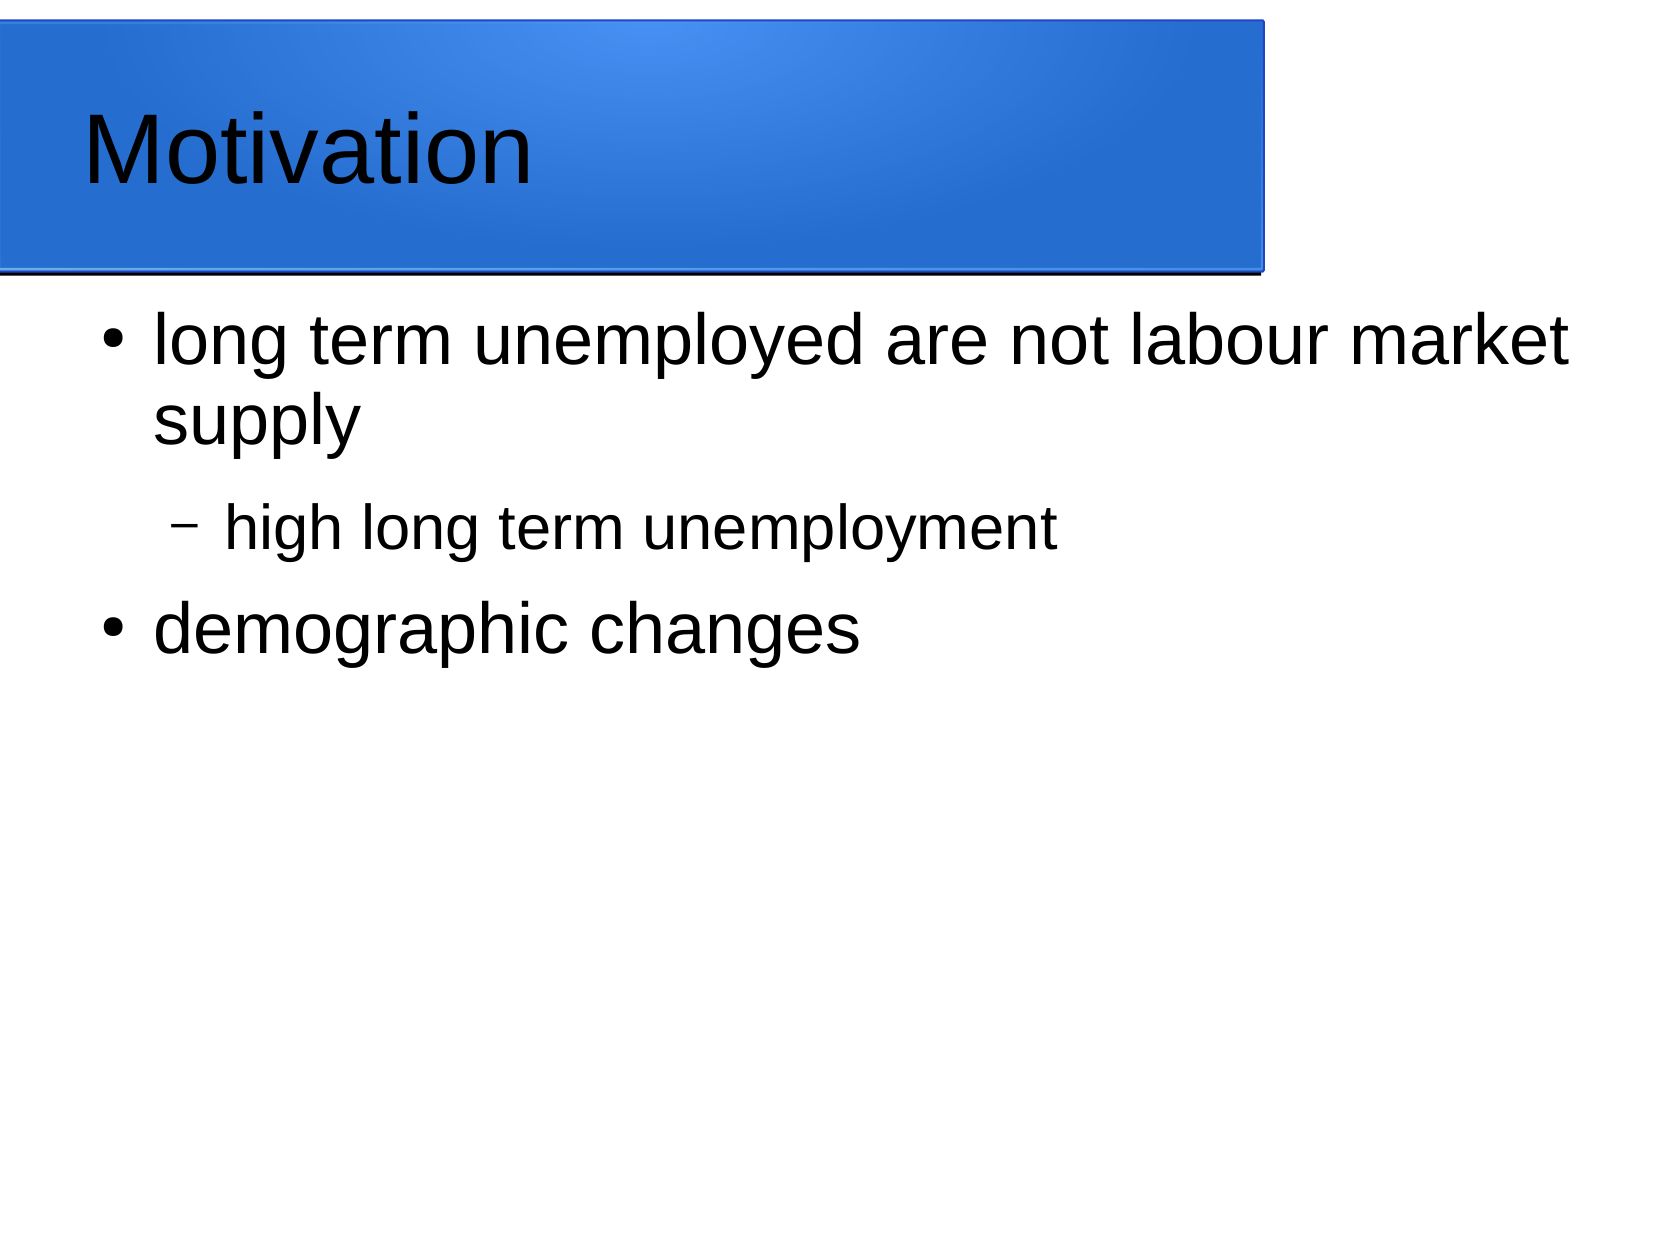

# Motivation
long term unemployed are not labour market supply
high long term unemployment
demographic changes